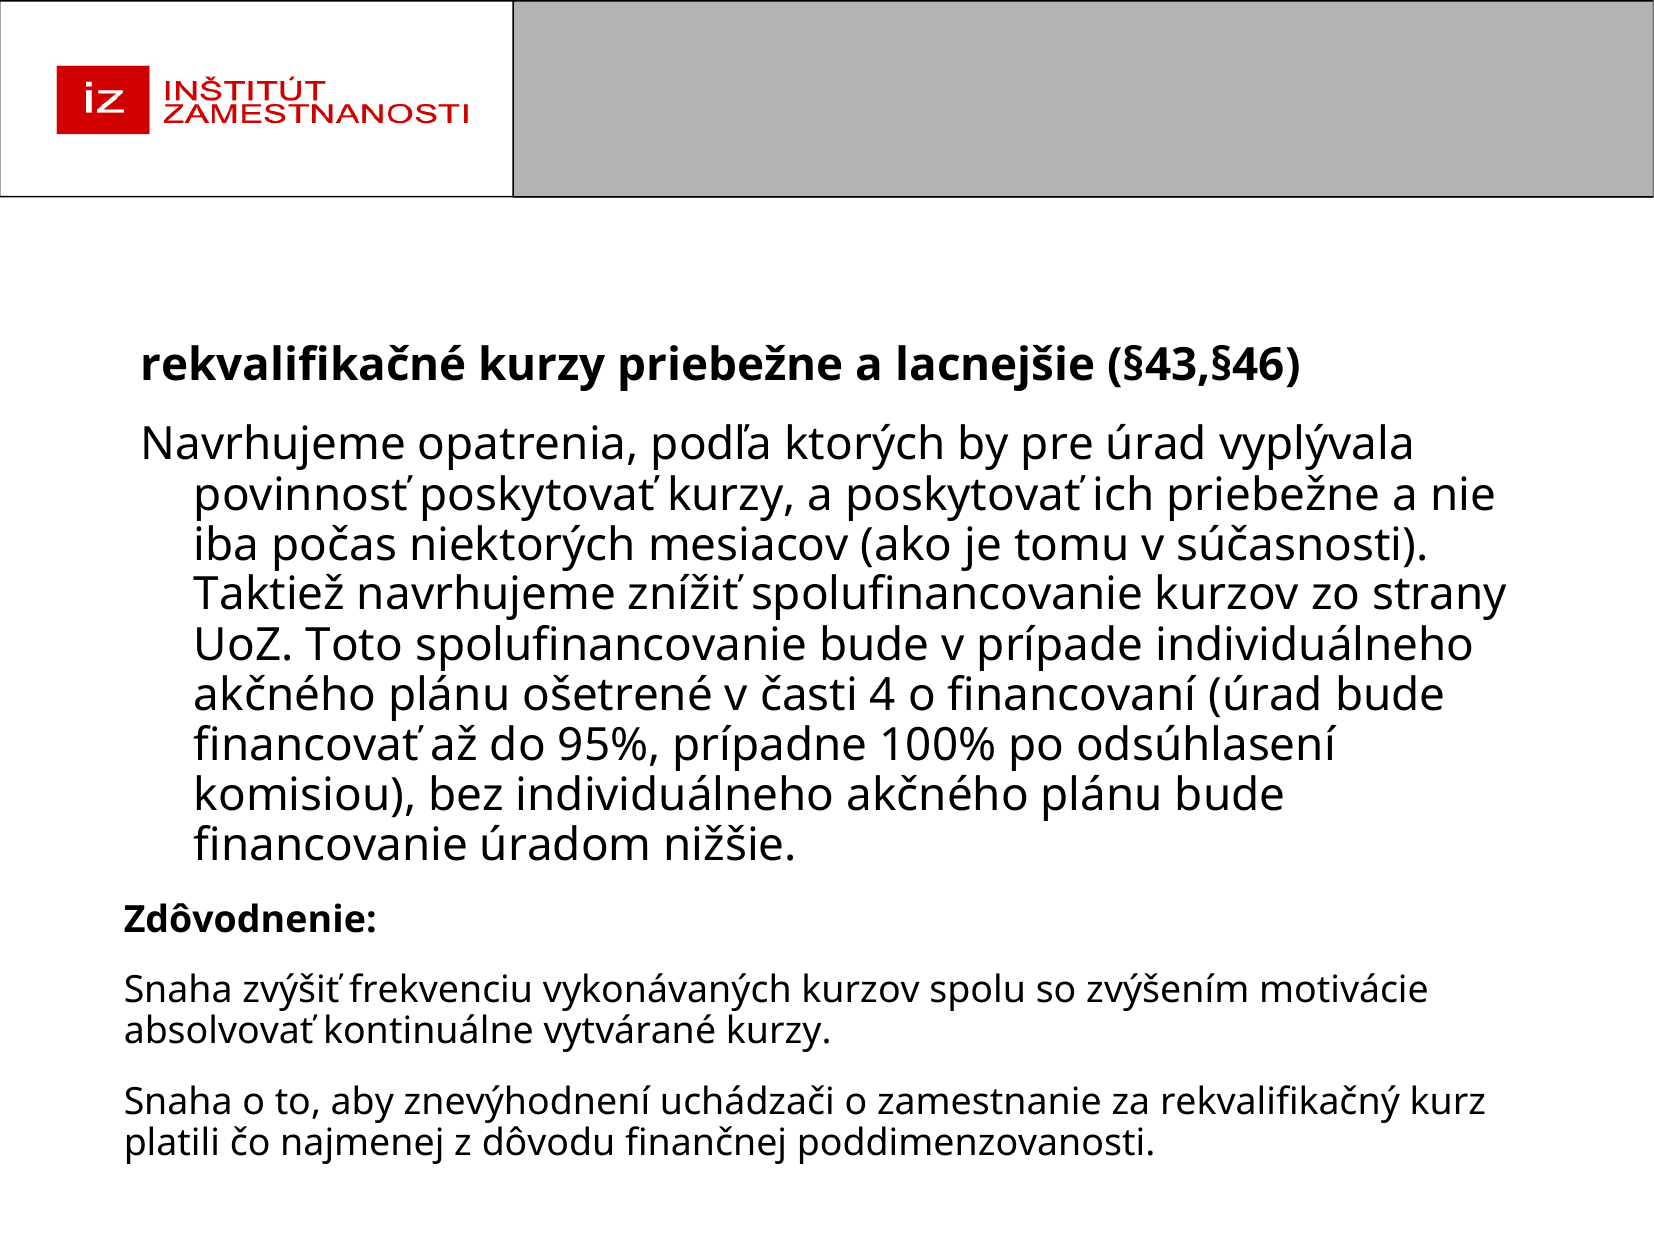

# rekvalifikačné kurzy priebežne a lacnejšie (§43,§46)
Navrhujeme opatrenia, podľa ktorých by pre úrad vyplývala povinnosť poskytovať kurzy, a poskytovať ich priebežne a nie iba počas niektorých mesiacov (ako je tomu v súčasnosti). Taktiež navrhujeme znížiť spolufinancovanie kurzov zo strany UoZ. Toto spolufinancovanie bude v prípade individuálneho akčného plánu ošetrené v časti 4 o financovaní (úrad bude financovať až do 95%, prípadne 100% po odsúhlasení komisiou), bez individuálneho akčného plánu bude financovanie úradom nižšie.
Zdôvodnenie:
Snaha zvýšiť frekvenciu vykonávaných kurzov spolu so zvýšením motivácie absolvovať kontinuálne vytvárané kurzy.
Snaha o to, aby znevýhodnení uchádzači o zamestnanie za rekvalifikačný kurz platili čo najmenej z dôvodu finančnej poddimenzovanosti.